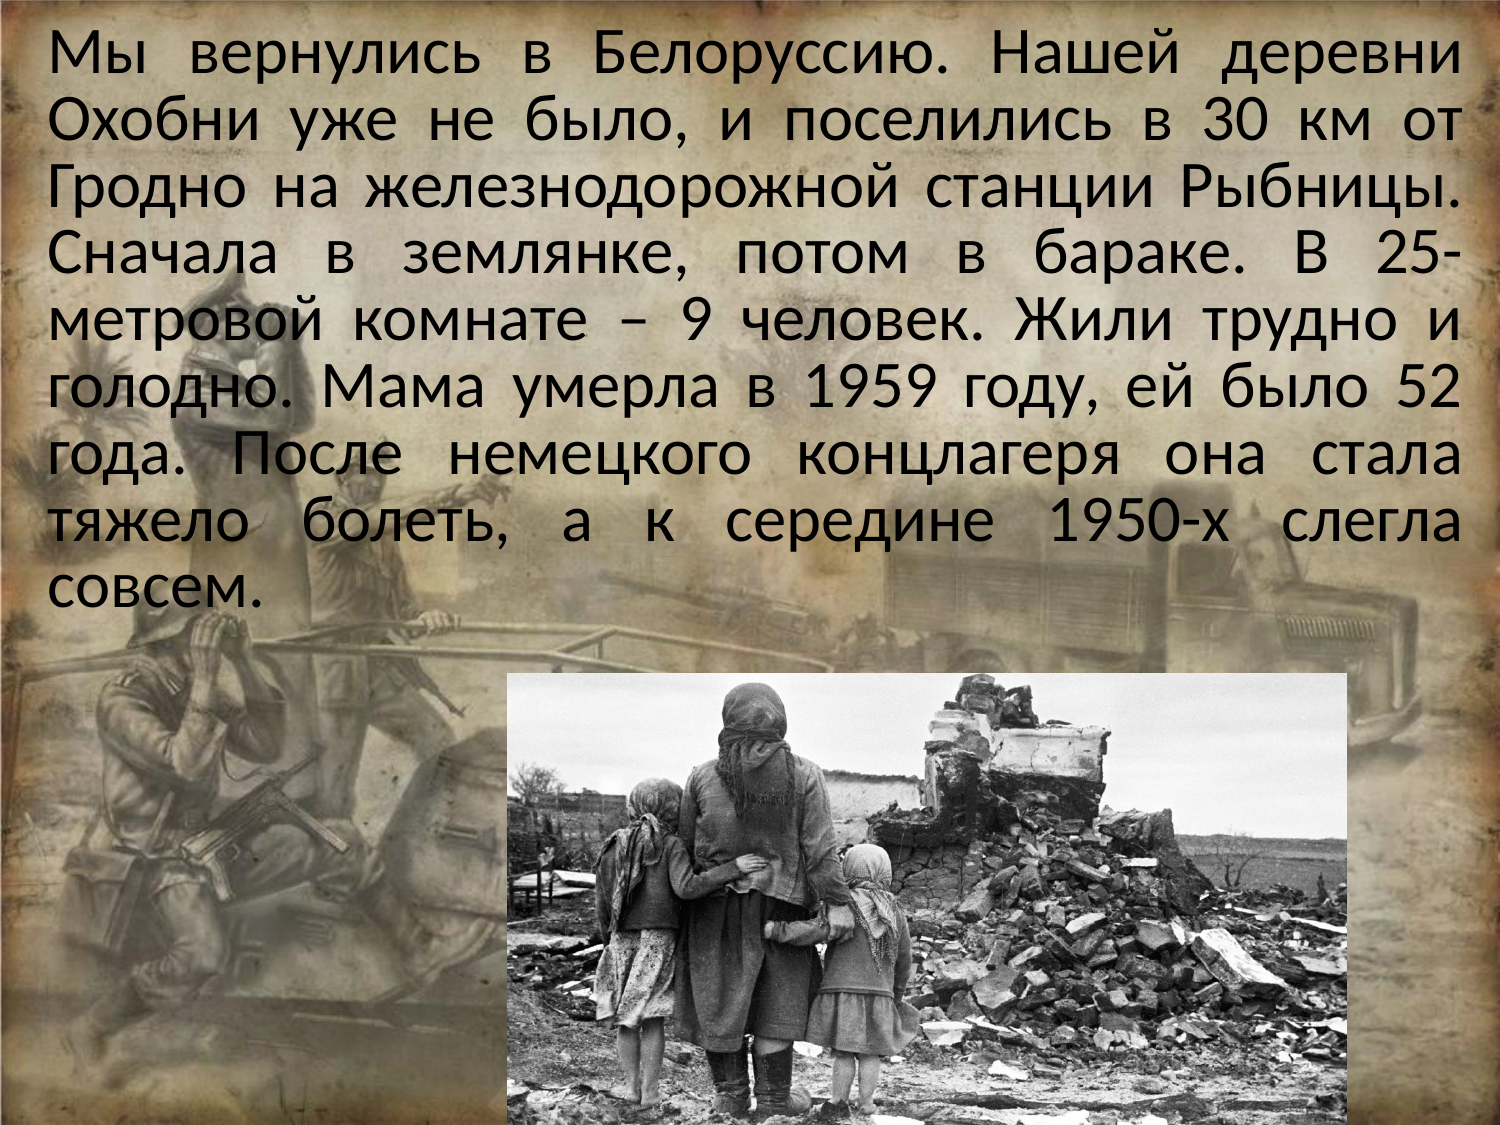

Мы вернулись в Белоруссию. Нашей деревни Охобни уже не было, и поселились в 30 км от Гродно на железнодорожной станции Рыбницы. Сначала в землянке, потом в бараке. В 25-метровой комнате – 9 человек. Жили трудно и голодно. Мама умерла в 1959 году, ей было 52 года. После немецкого концлагеря она стала тяжело болеть, а к середине 1950-х слегла совсем.
#